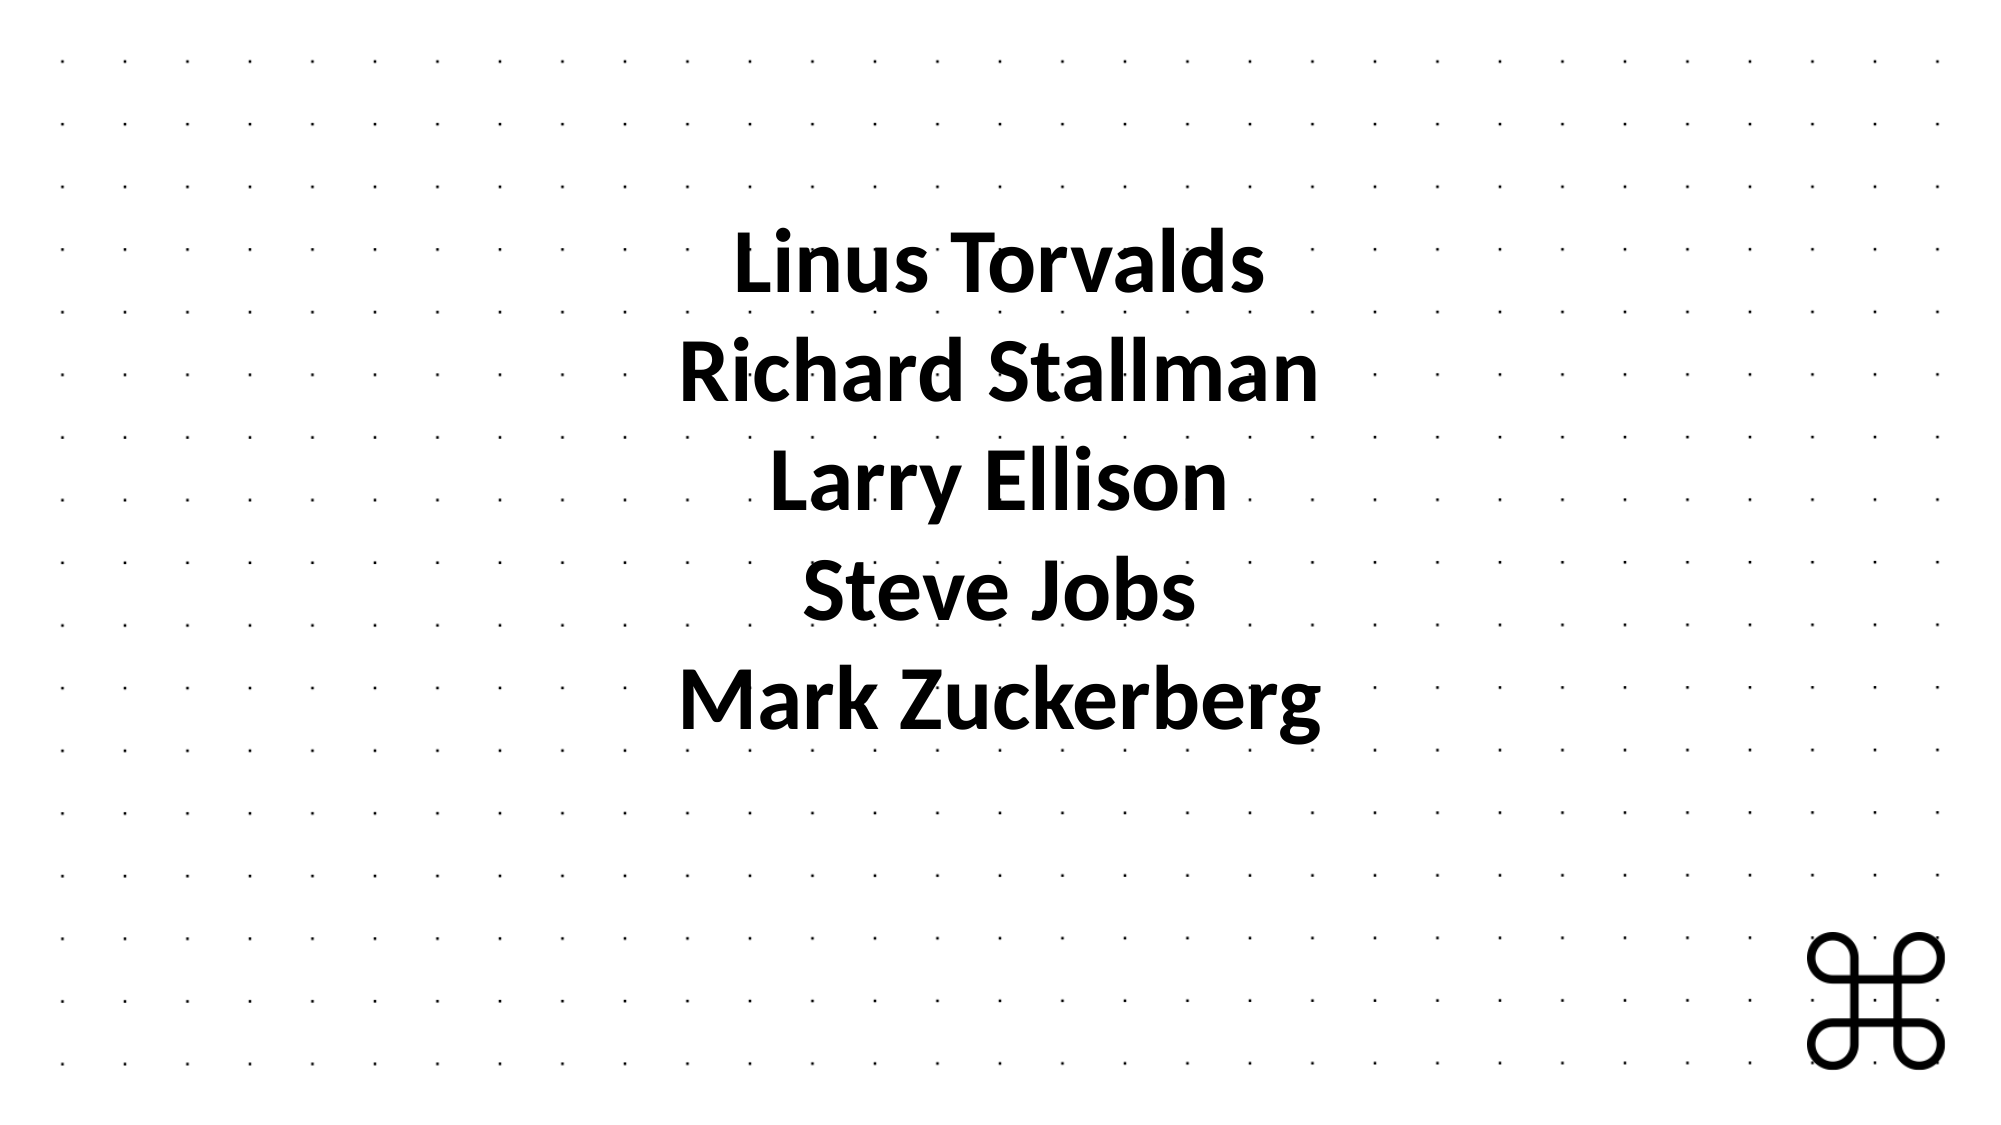

Linus Torvalds
Richard Stallman
Larry Ellison
Steve Jobs
Mark Zuckerberg